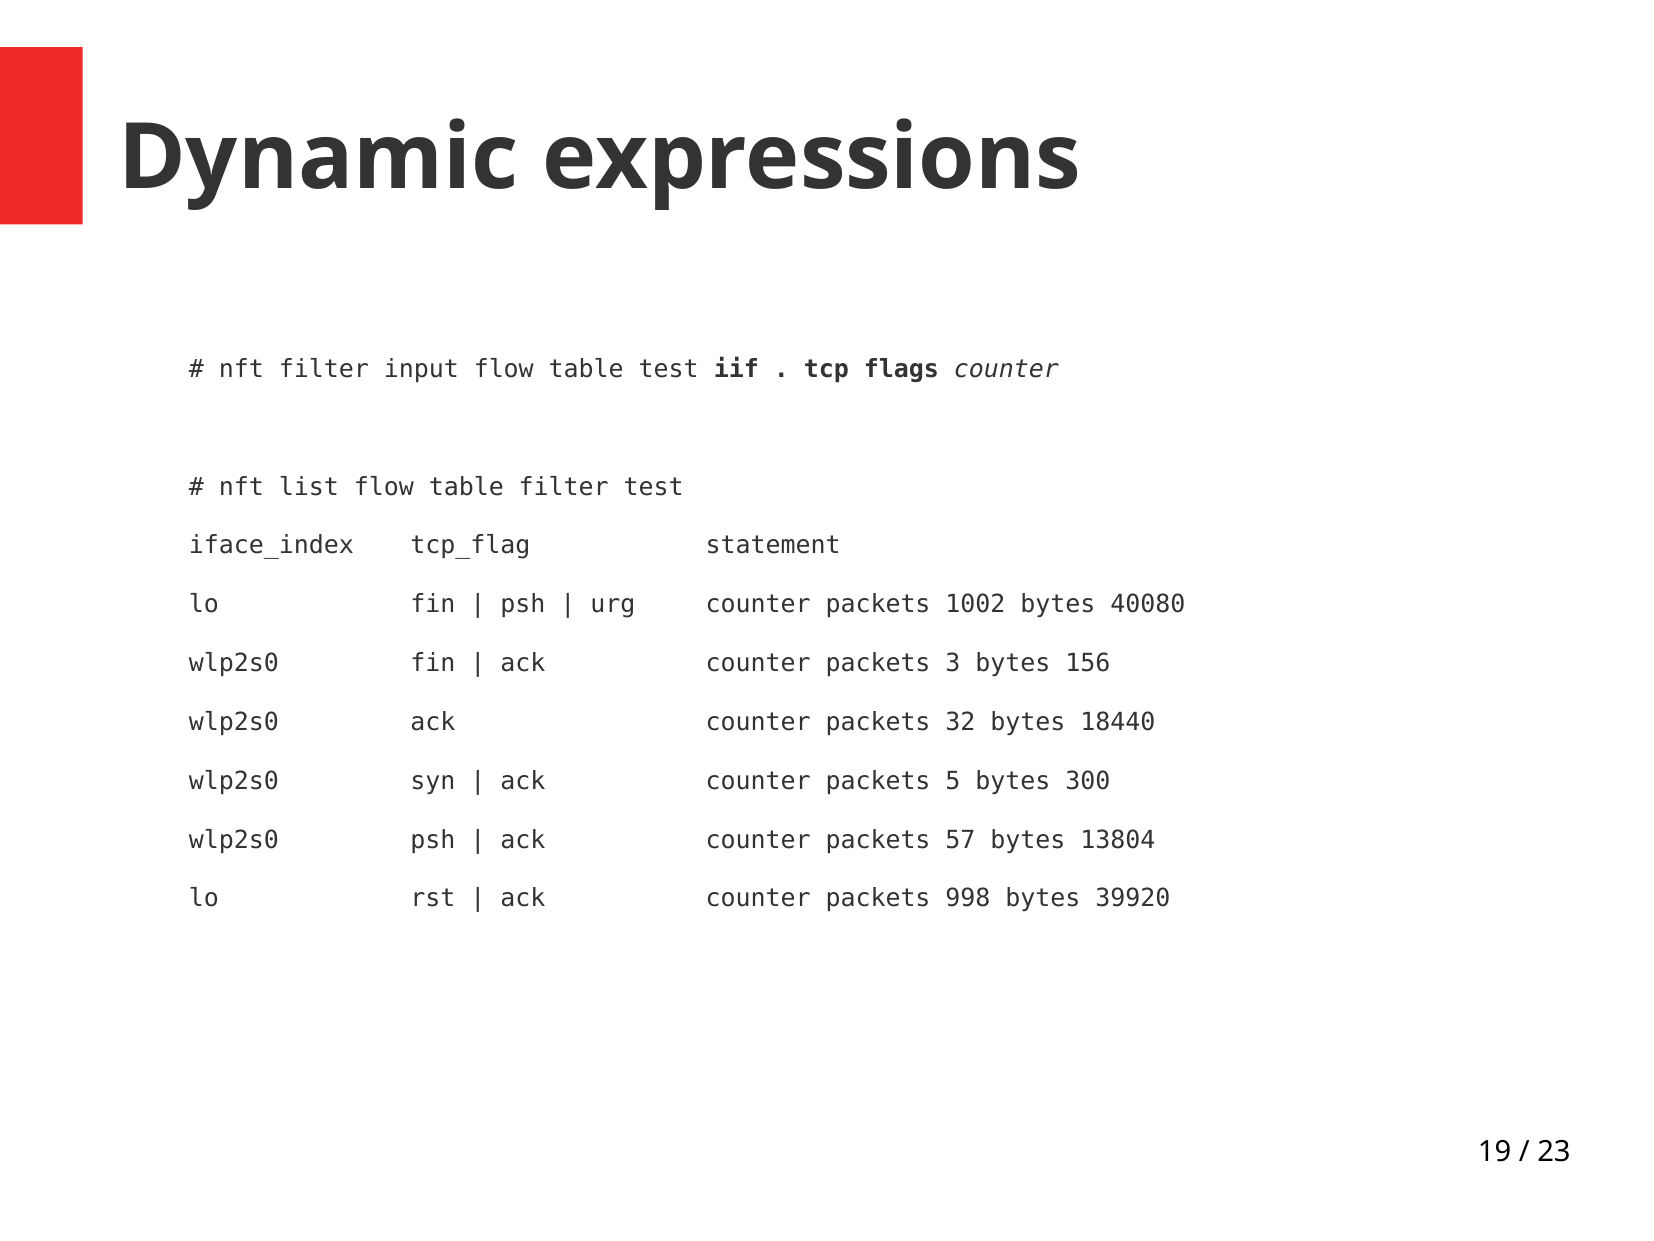

# Dynamic expressions
# nft filter input flow table test iif . tcp flags counter
# nft list flow table filter test
iface_index	tcp_flag			statement
lo			fin | psh | urg	counter packets 1002 bytes 40080
wlp2s0		fin | ack			counter packets 3 bytes 156
wlp2s0		ack				counter packets 32 bytes 18440
wlp2s0		syn | ack			counter packets 5 bytes 300
wlp2s0		psh | ack			counter packets 57 bytes 13804
lo			rst | ack			counter packets 998 bytes 39920
19